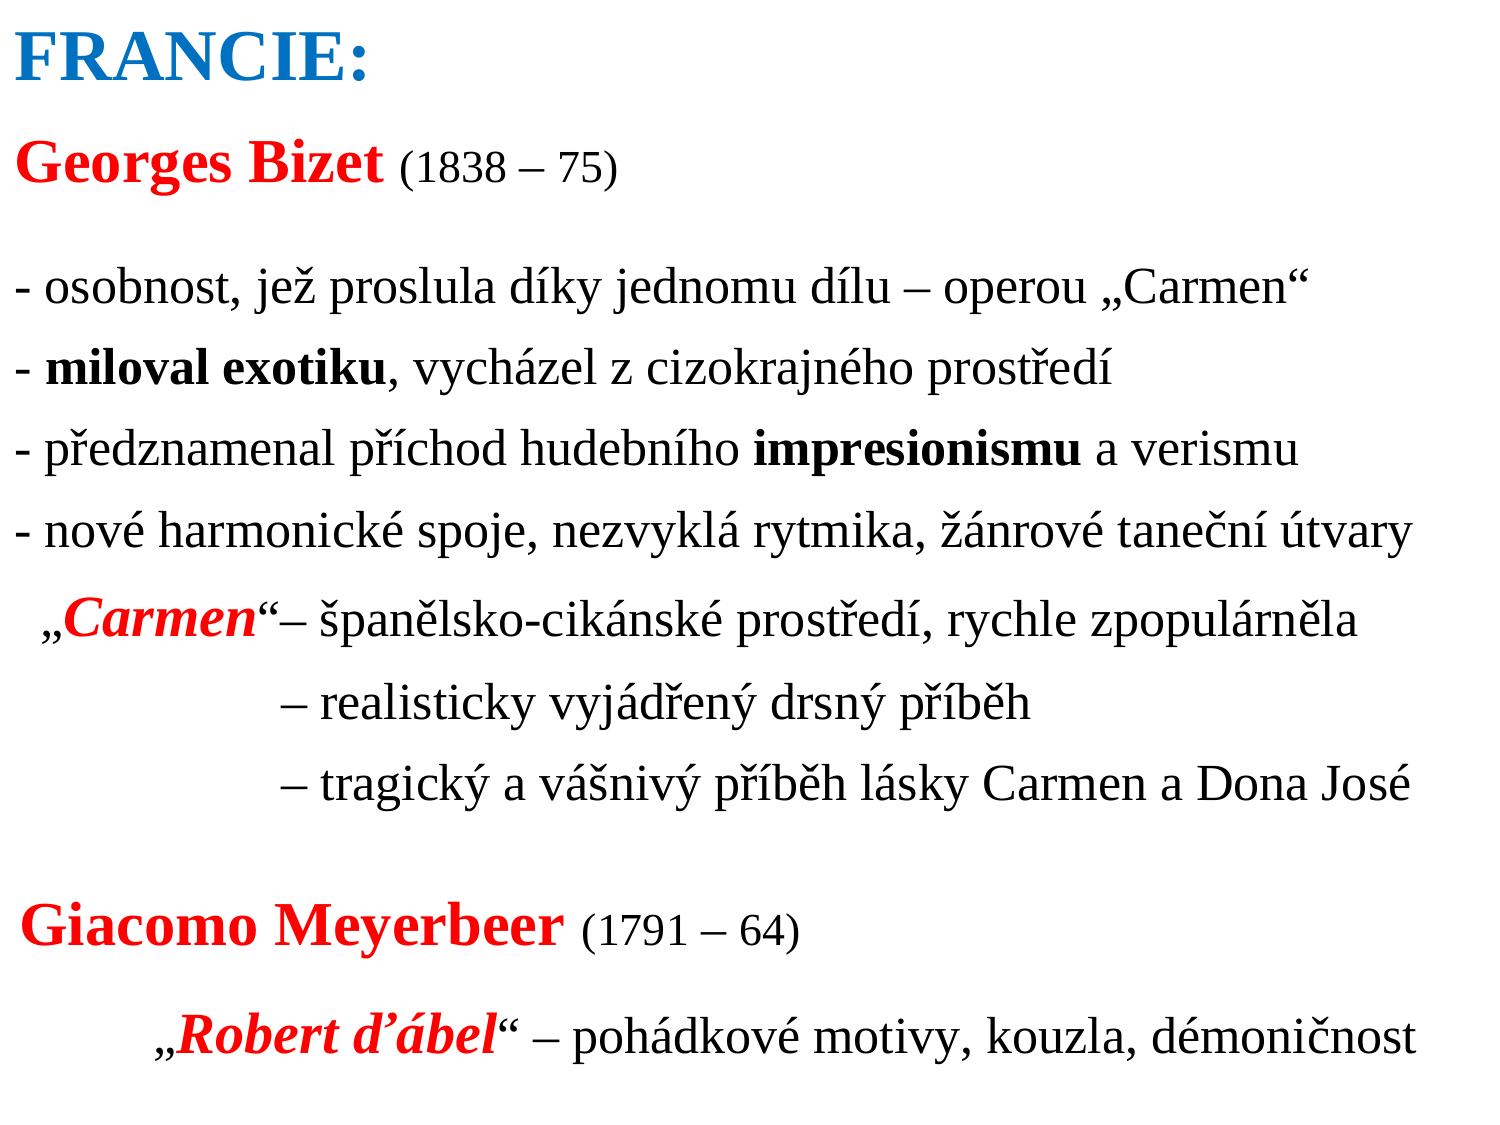

FRANCIE:
Georges Bizet (1838 – 75)
- osobnost, jež proslula díky jednomu dílu – operou „Carmen“
- miloval exotiku, vycházel z cizokrajného prostředí
- předznamenal příchod hudebního impresionismu a verismu
- nové harmonické spoje, nezvyklá rytmika, žánrové taneční útvary
 „Carmen“– španělsko-cikánské prostředí, rychle zpopulárněla
	 – realisticky vyjádřený drsný příběh
	 – tragický a vášnivý příběh lásky Carmen a Dona José
Giacomo Meyerbeer (1791 – 64)
„Robert ďábel“ – pohádkové motivy, kouzla, démoničnost